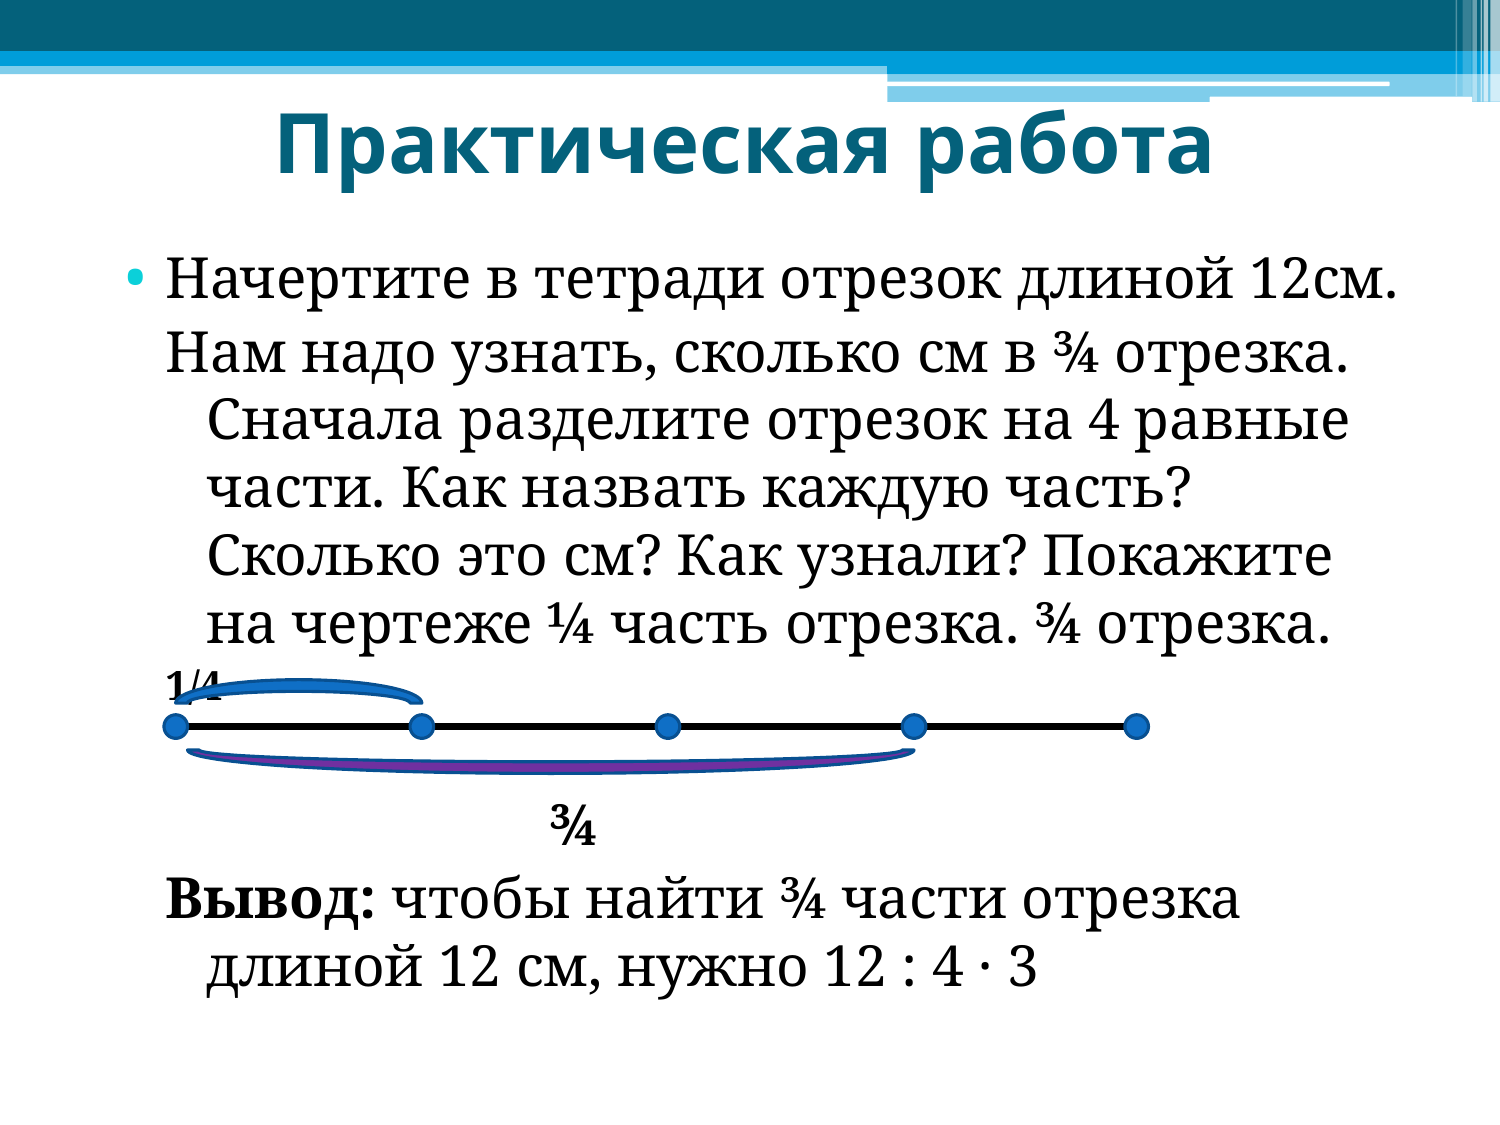

# Практическая работа
Начертите в тетради отрезок длиной 12см.
Нам надо узнать, сколько см в ¾ отрезка. Сначала разделите отрезок на 4 равные части. Как назвать каждую часть? Сколько это см? Как узнали? Покажите на чертеже ¼ часть отрезка. ¾ отрезка.
1/4
 ¾
Вывод: чтобы найти ¾ части отрезка длиной 12 см, нужно 12 : 4 · 3